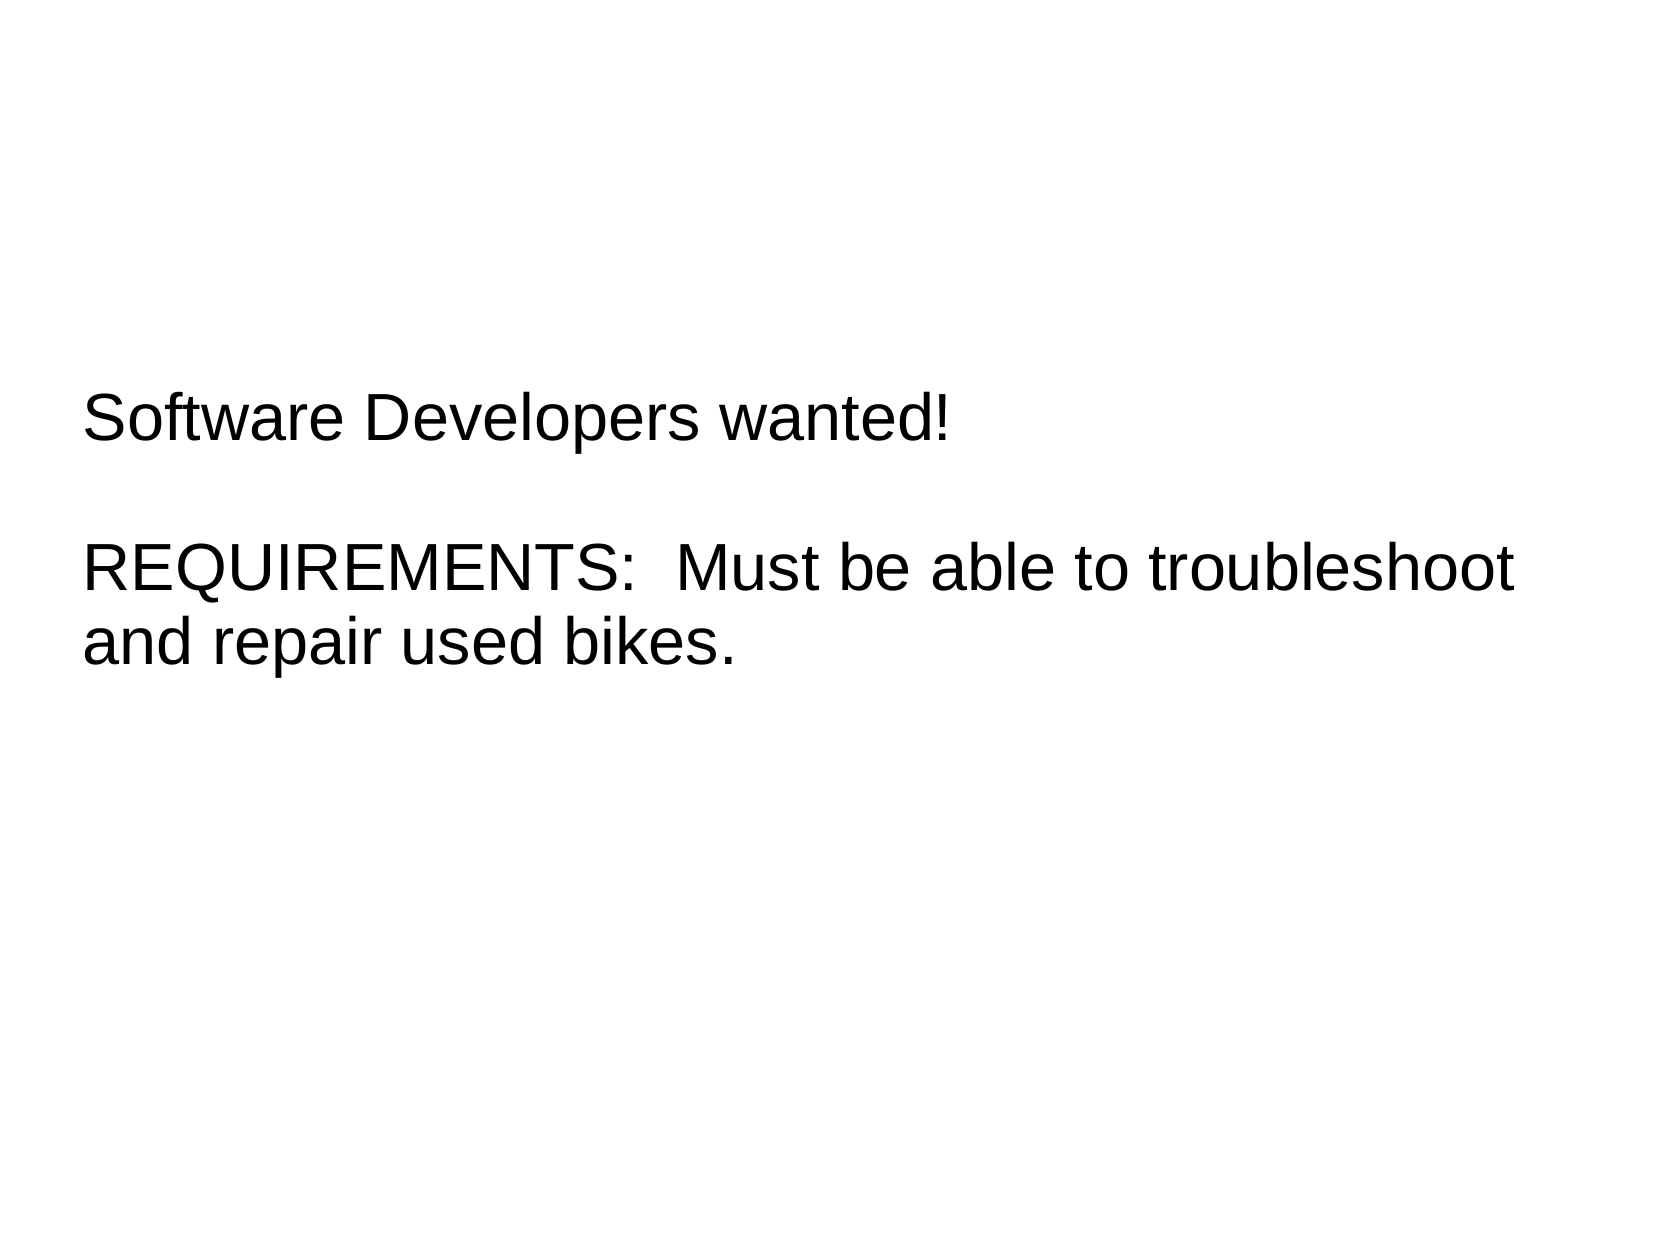

# Software Developers wanted!
REQUIREMENTS: Must be able to troubleshoot and repair used bikes.